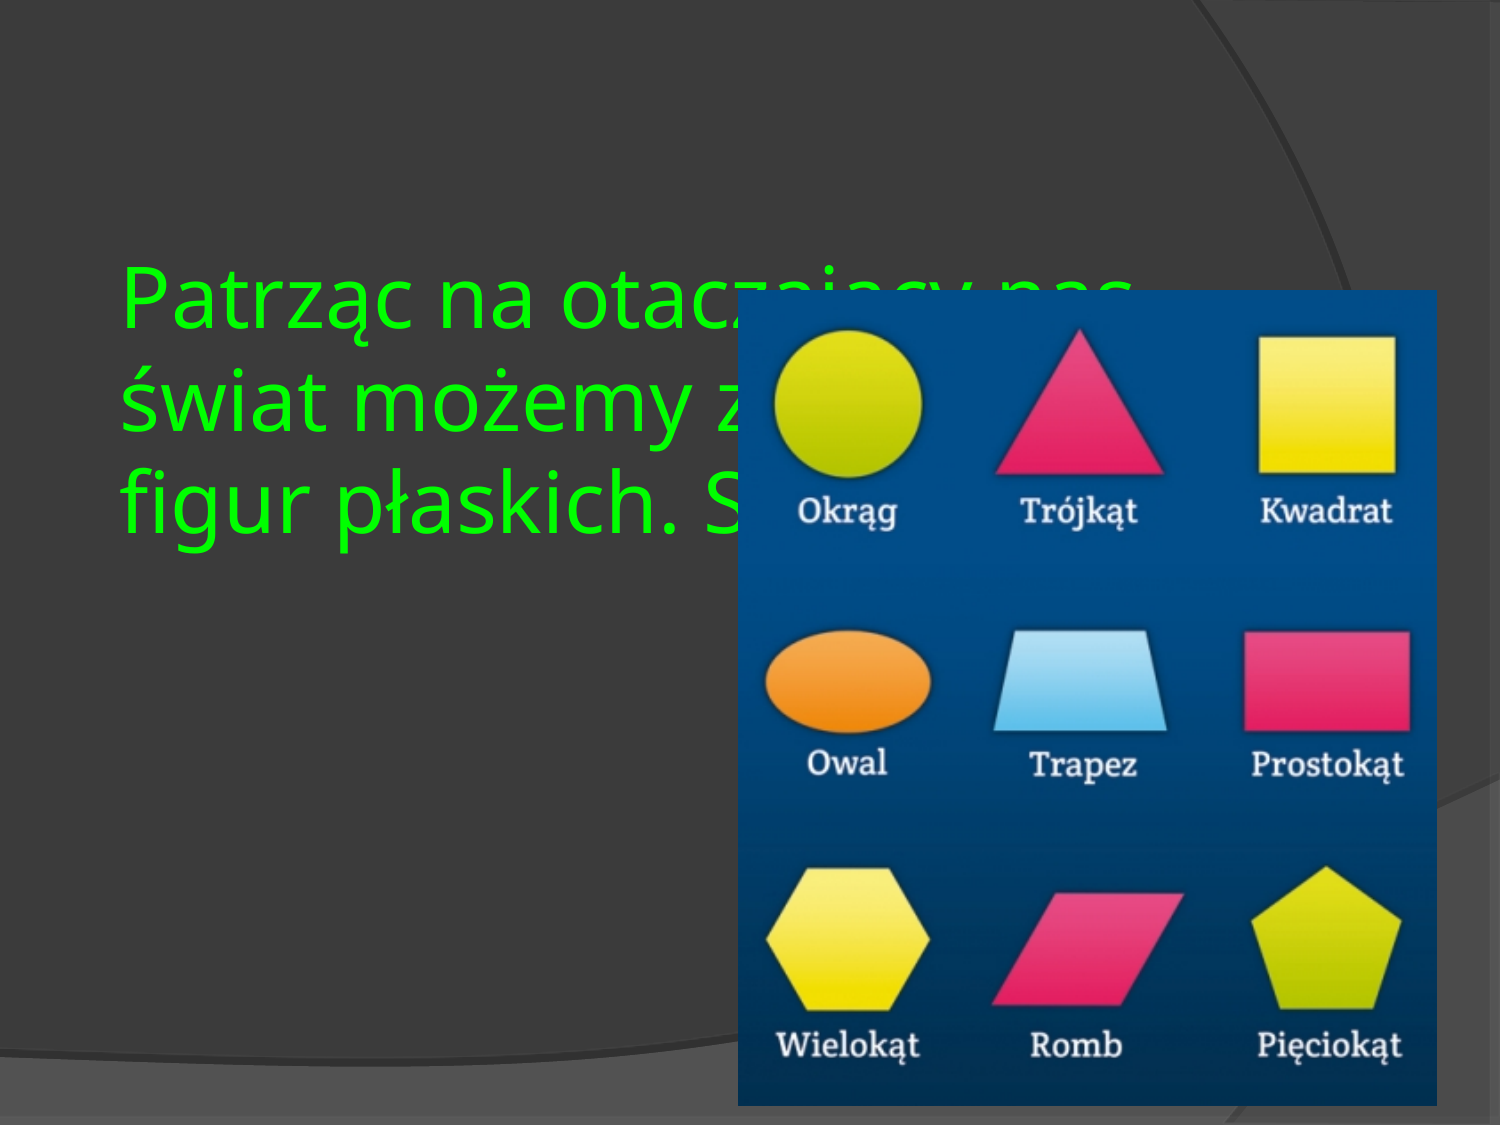

# Patrząc na otaczający nas świat możemy zobaczyć wiele figur płaskich. Są to….